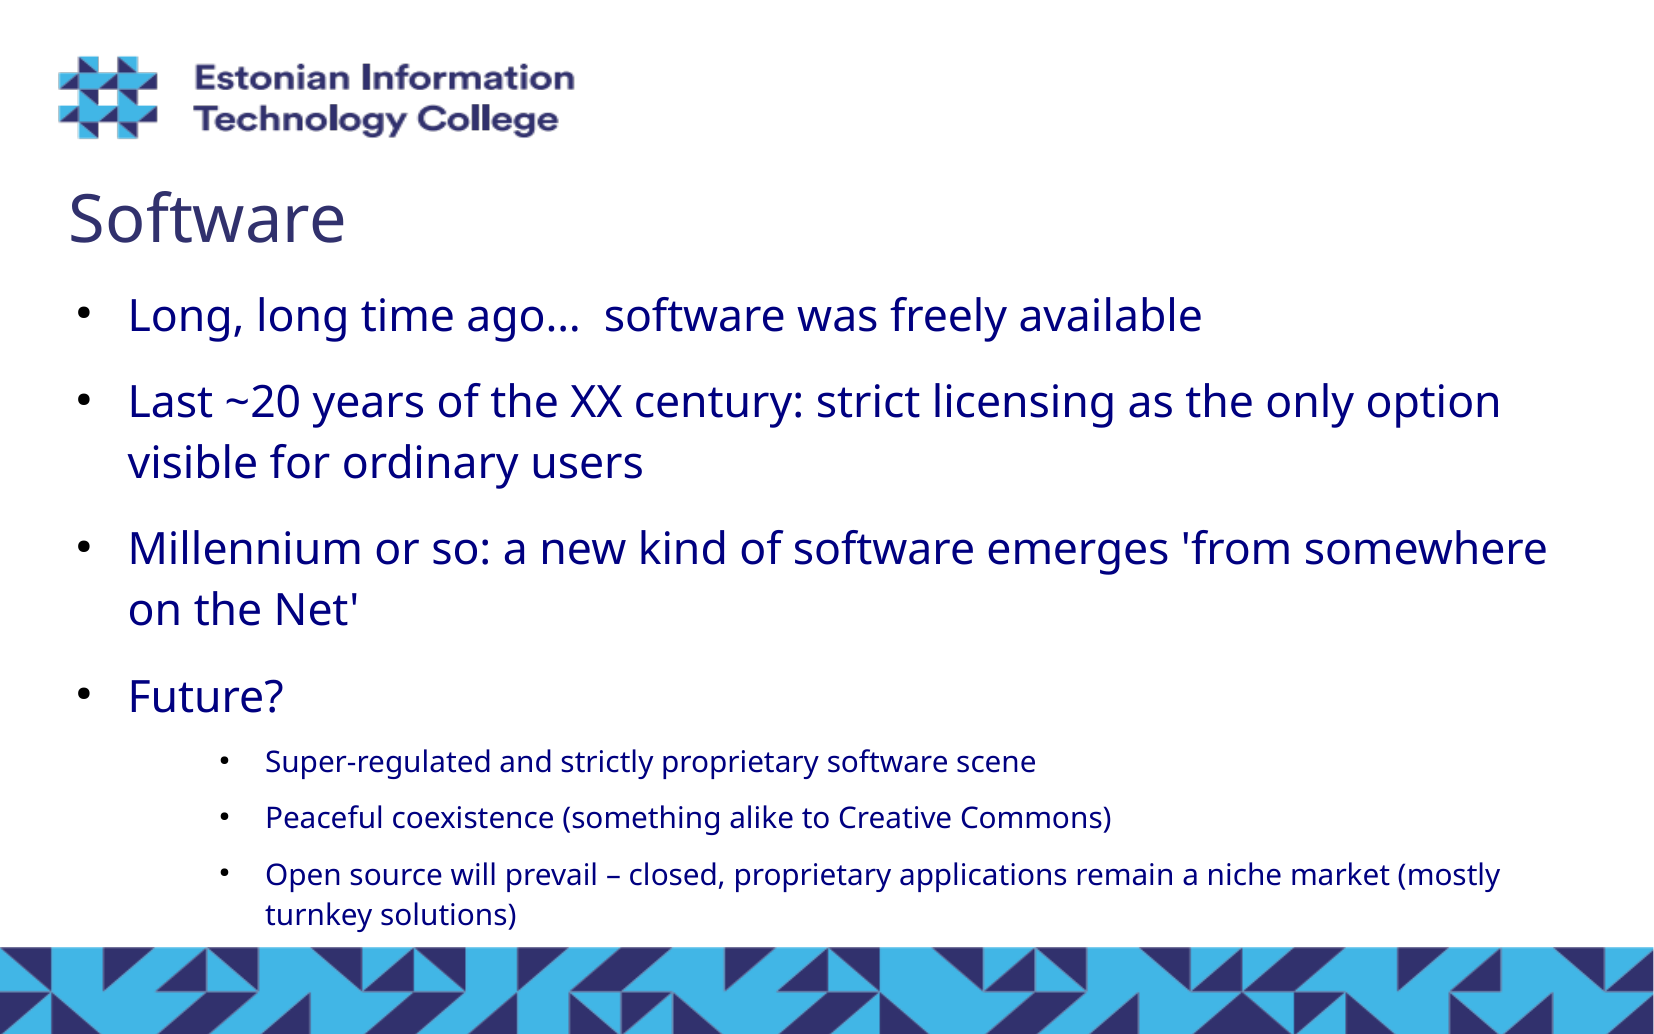

# Software
Long, long time ago… software was freely available
Last ~20 years of the XX century: strict licensing as the only option visible for ordinary users
Millennium or so: a new kind of software emerges 'from somewhere on the Net'
Future?
Super-regulated and strictly proprietary software scene
Peaceful coexistence (something alike to Creative Commons)
Open source will prevail – closed, proprietary applications remain a niche market (mostly turnkey solutions)